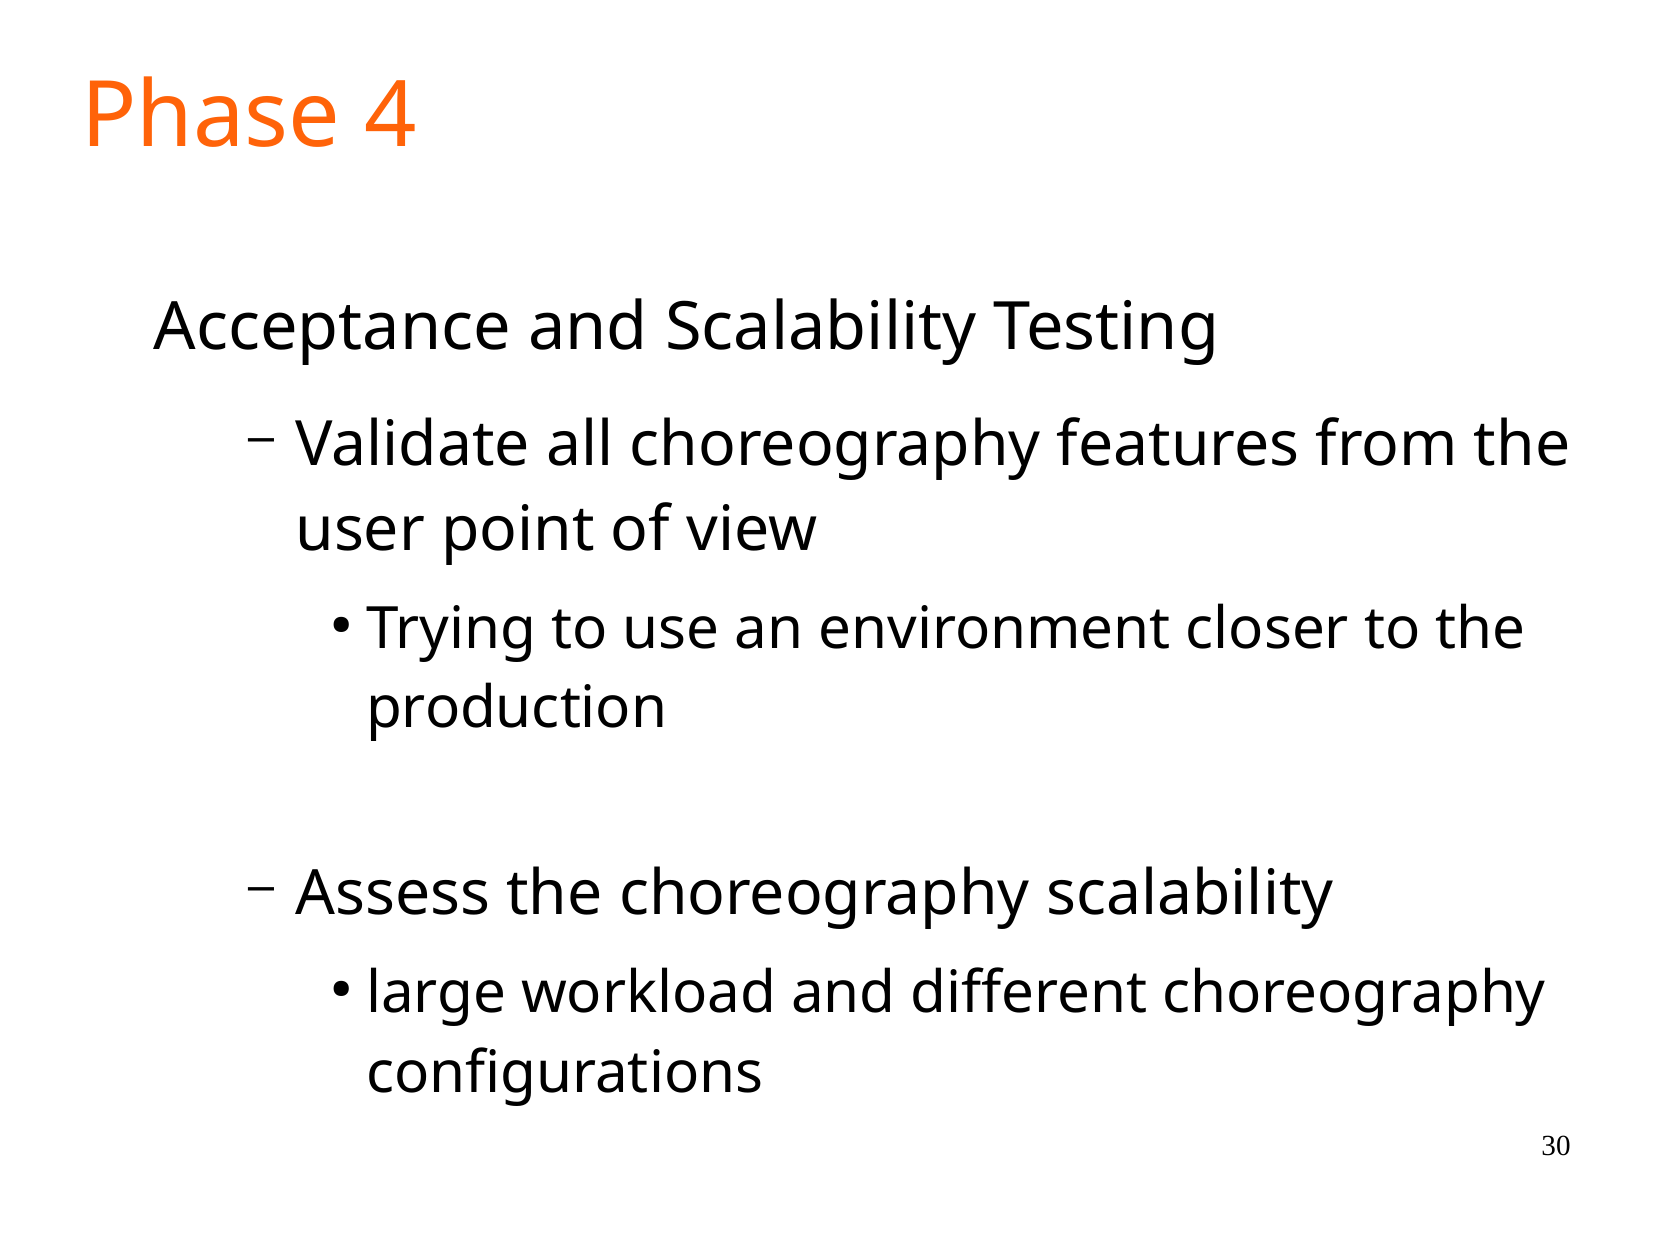

Phase 4
# Acceptance and Scalability Testing
Validate all choreography features from the user point of view
Trying to use an environment closer to the production
Assess the choreography scalability
large workload and different choreography configurations
30